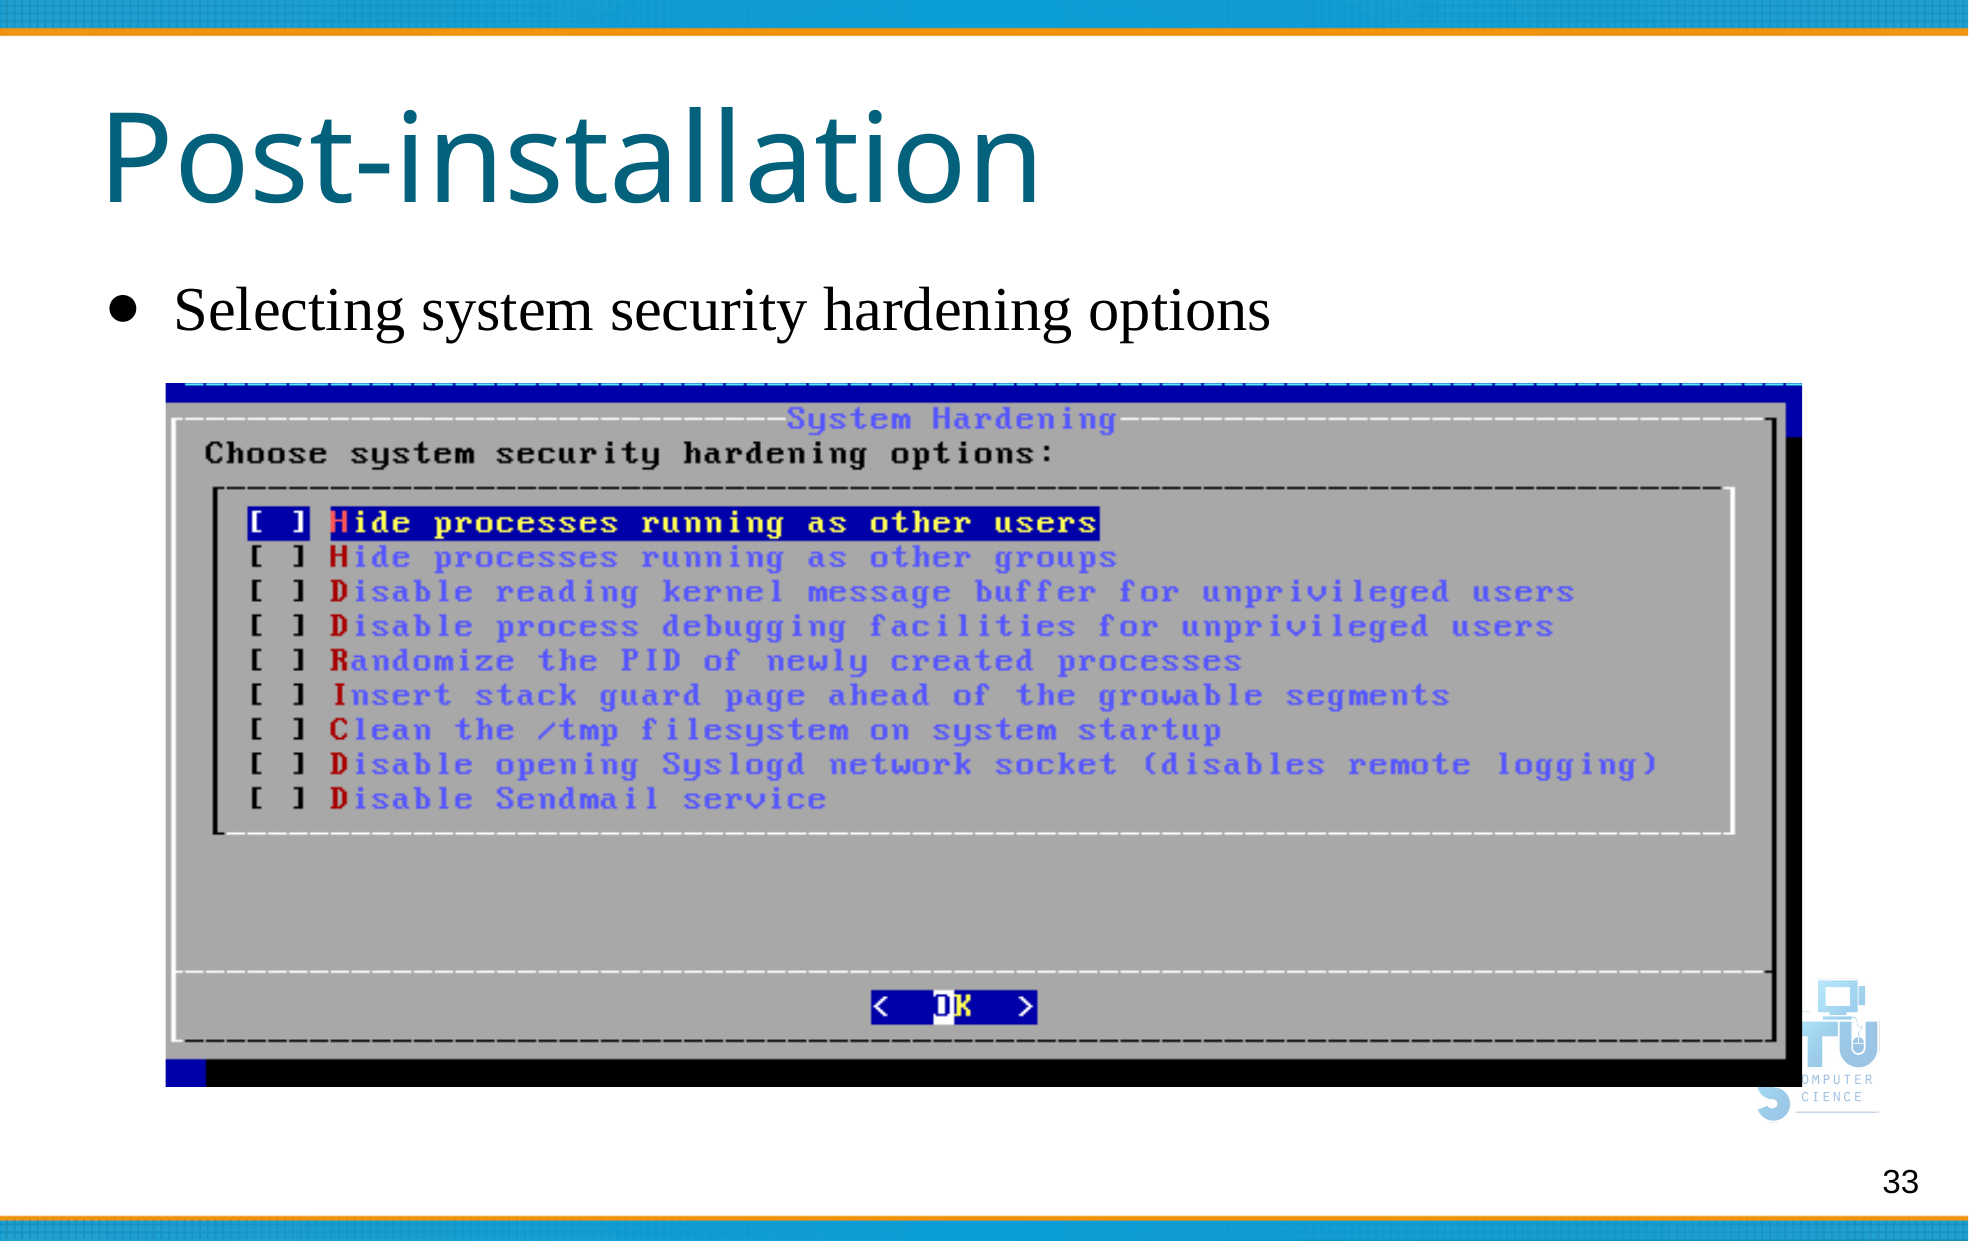

# Post-installation
Selecting system security hardening options